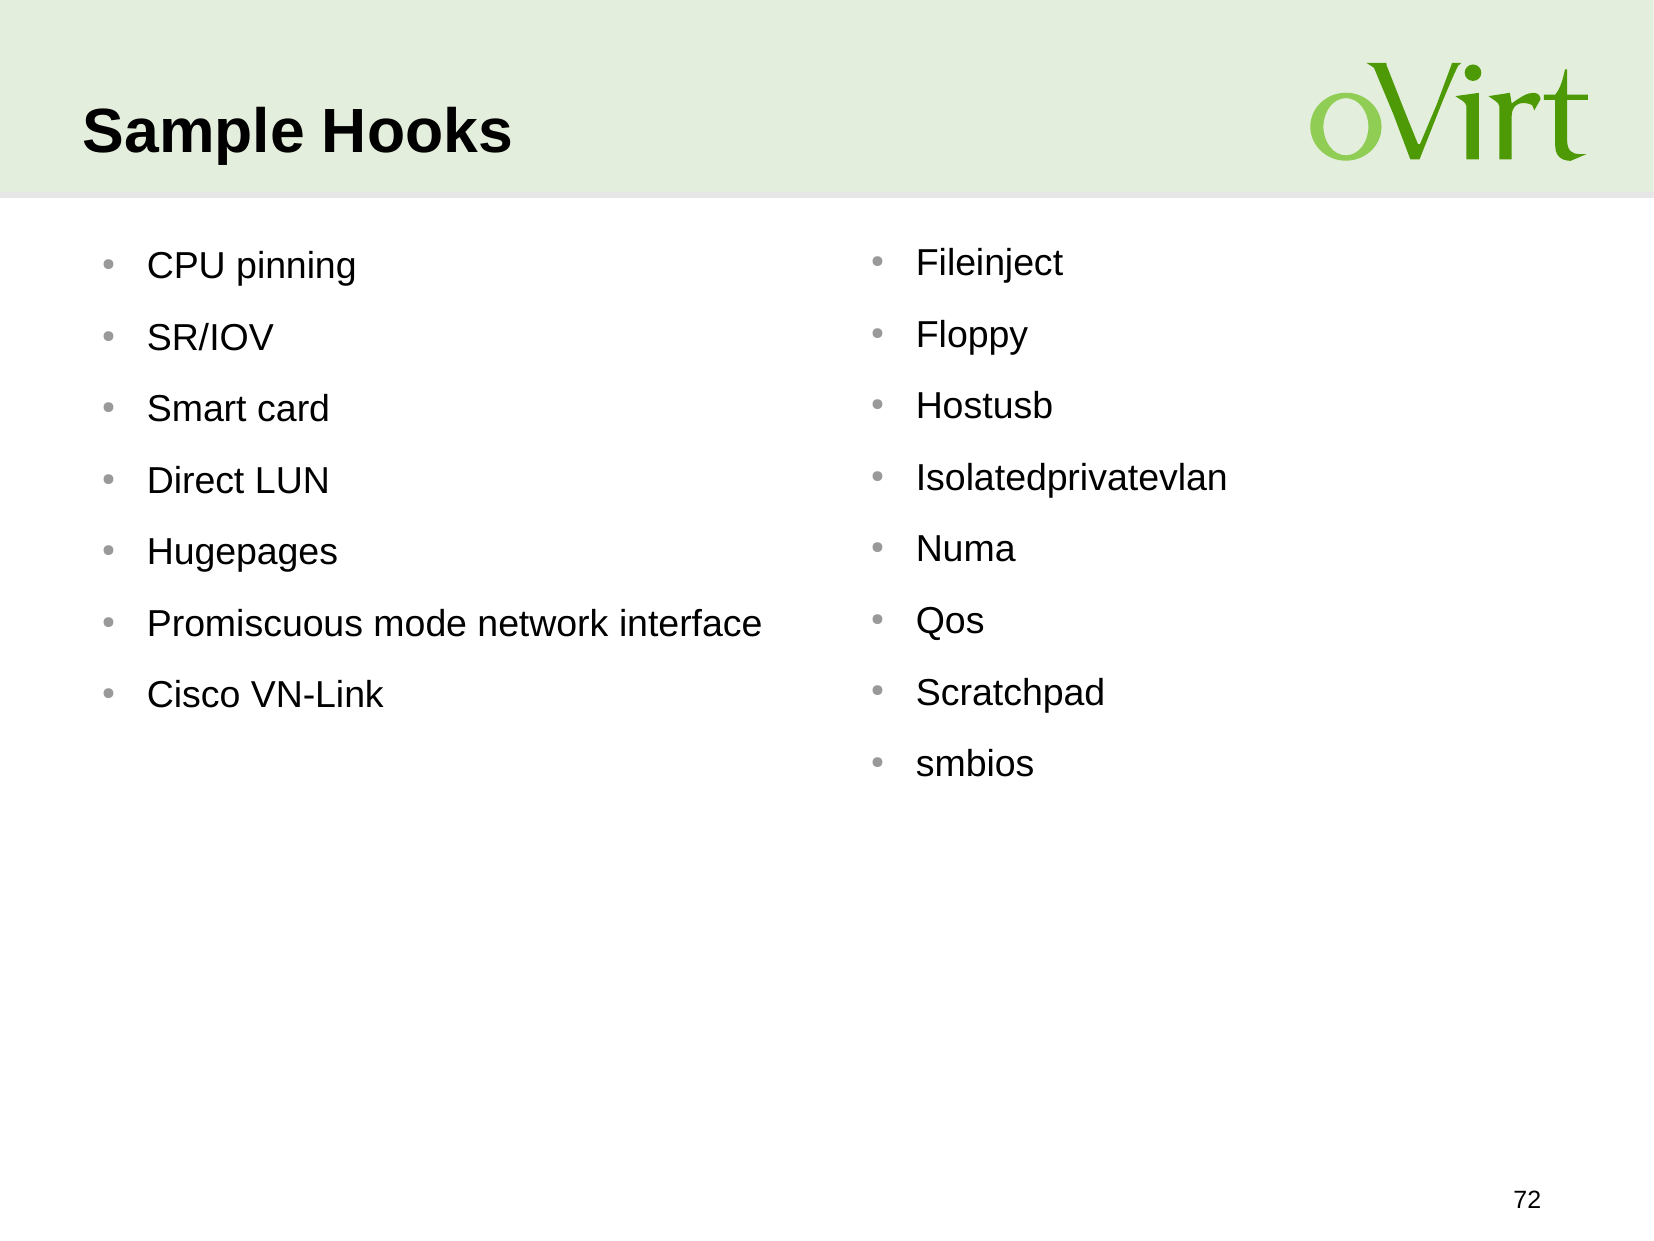

# Sample Hooks
Fileinject
Floppy
Hostusb
Isolatedprivatevlan
Numa
Qos
Scratchpad
smbios
CPU pinning
SR/IOV
Smart card
Direct LUN
Hugepages
Promiscuous mode network interface
Cisco VN-Link